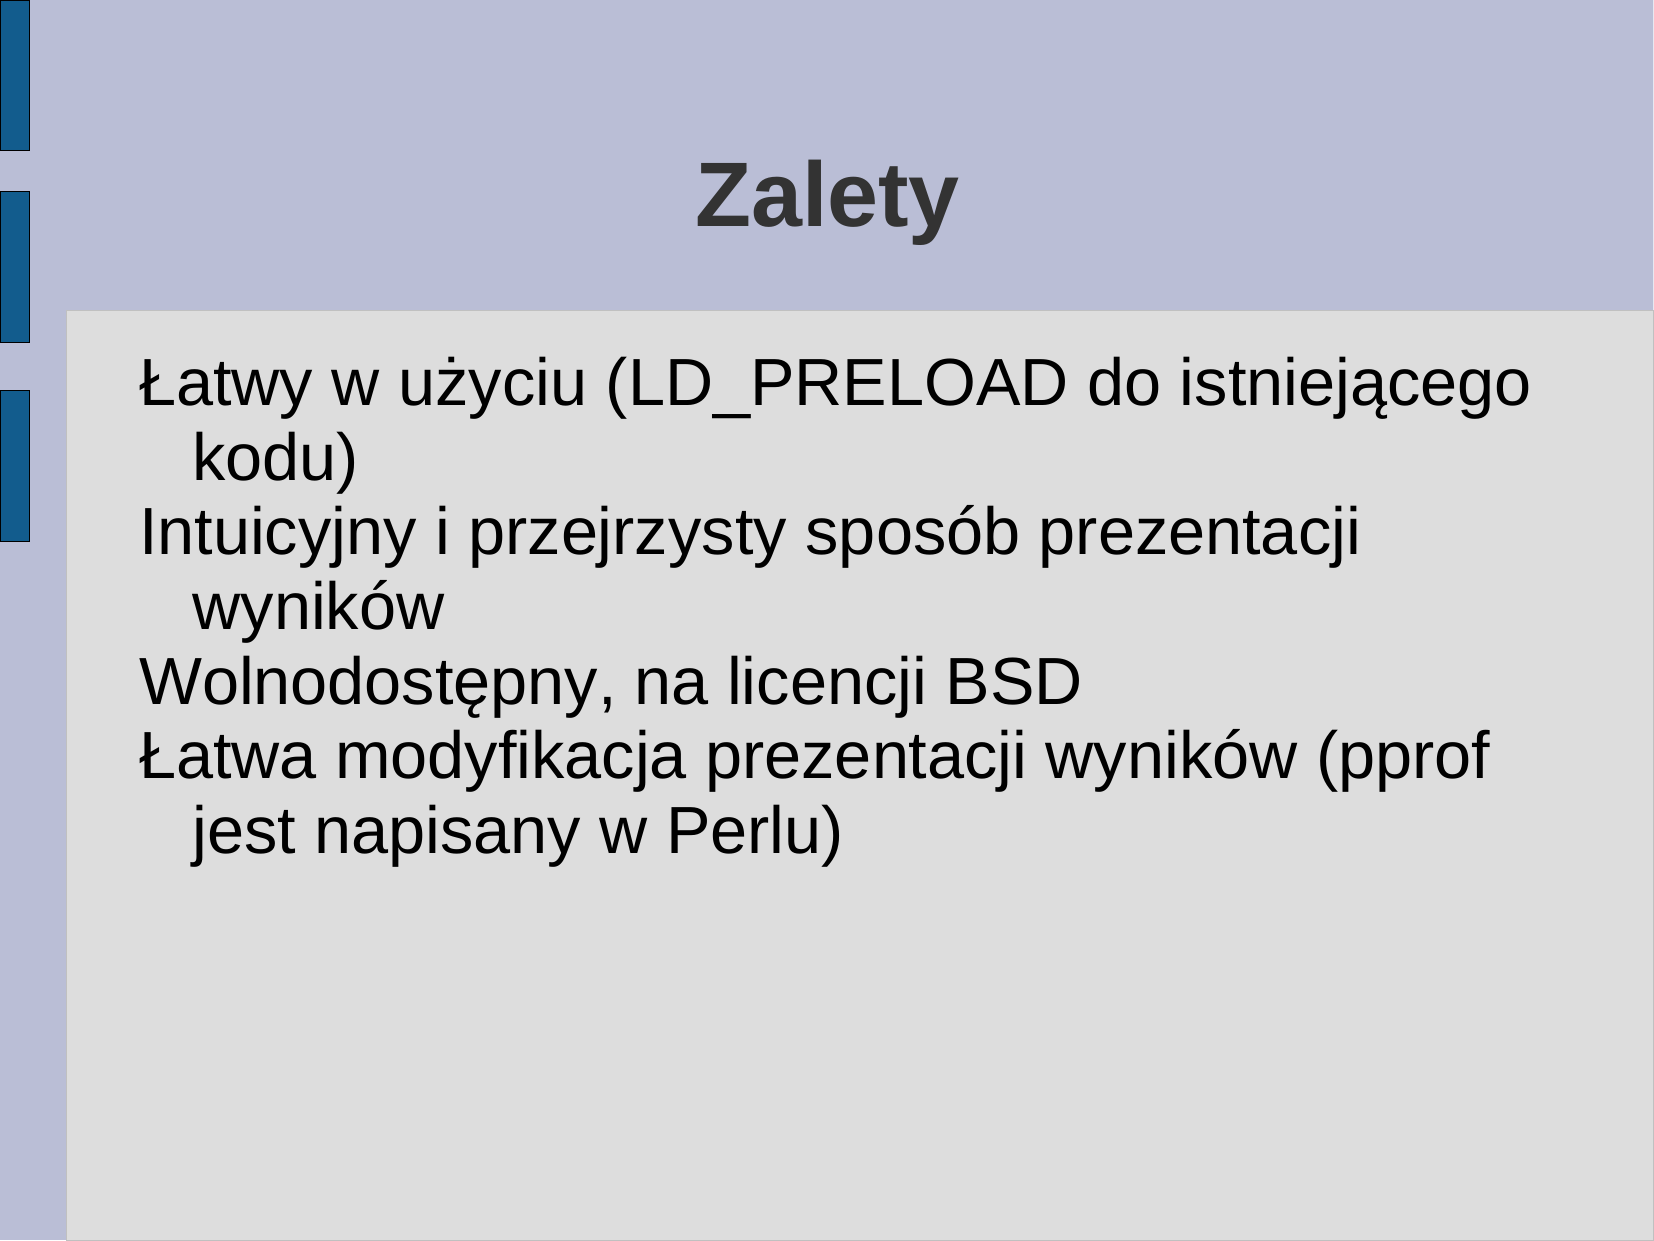

# Zalety
Łatwy w użyciu (LD_PRELOAD do istniejącego kodu)
Intuicyjny i przejrzysty sposób prezentacji wyników
Wolnodostępny, na licencji BSD
Łatwa modyfikacja prezentacji wyników (pprof jest napisany w Perlu)